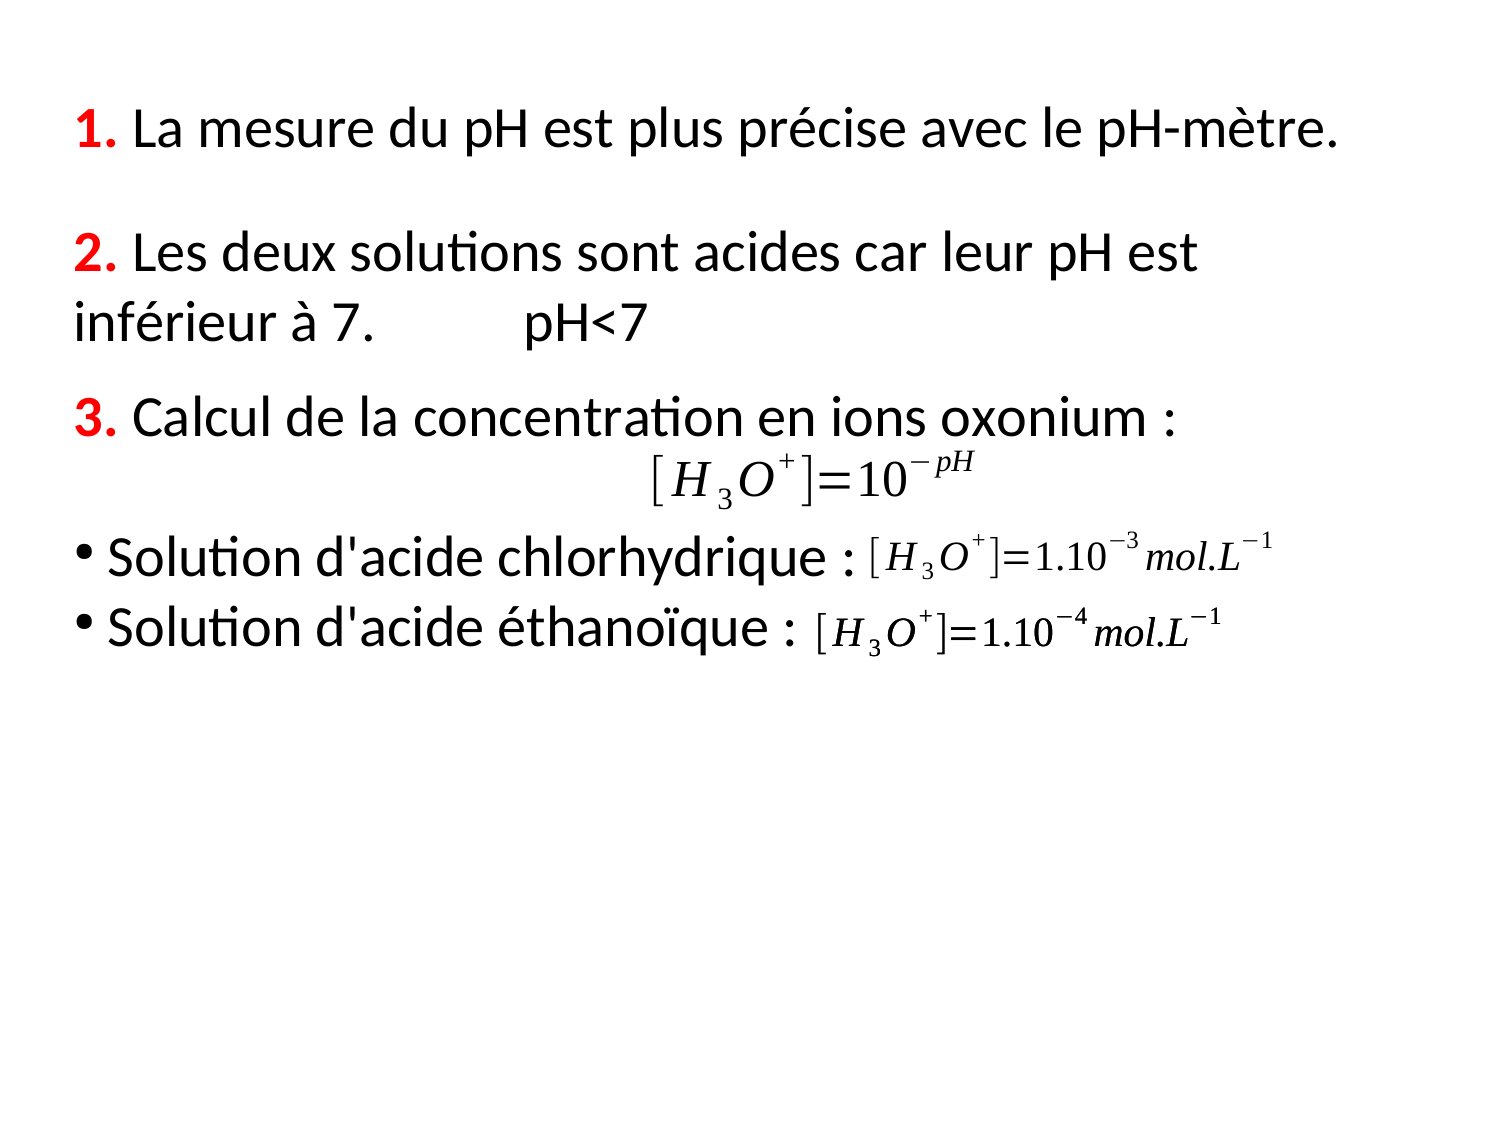

1. La mesure du pH est plus précise avec le pH-mètre.
2. Les deux solutions sont acides car leur pH est inférieur à 7.	pH<7
3. Calcul de la concentration en ions oxonium :
 Solution d'acide chlorhydrique :
 Solution d'acide éthanoïque :